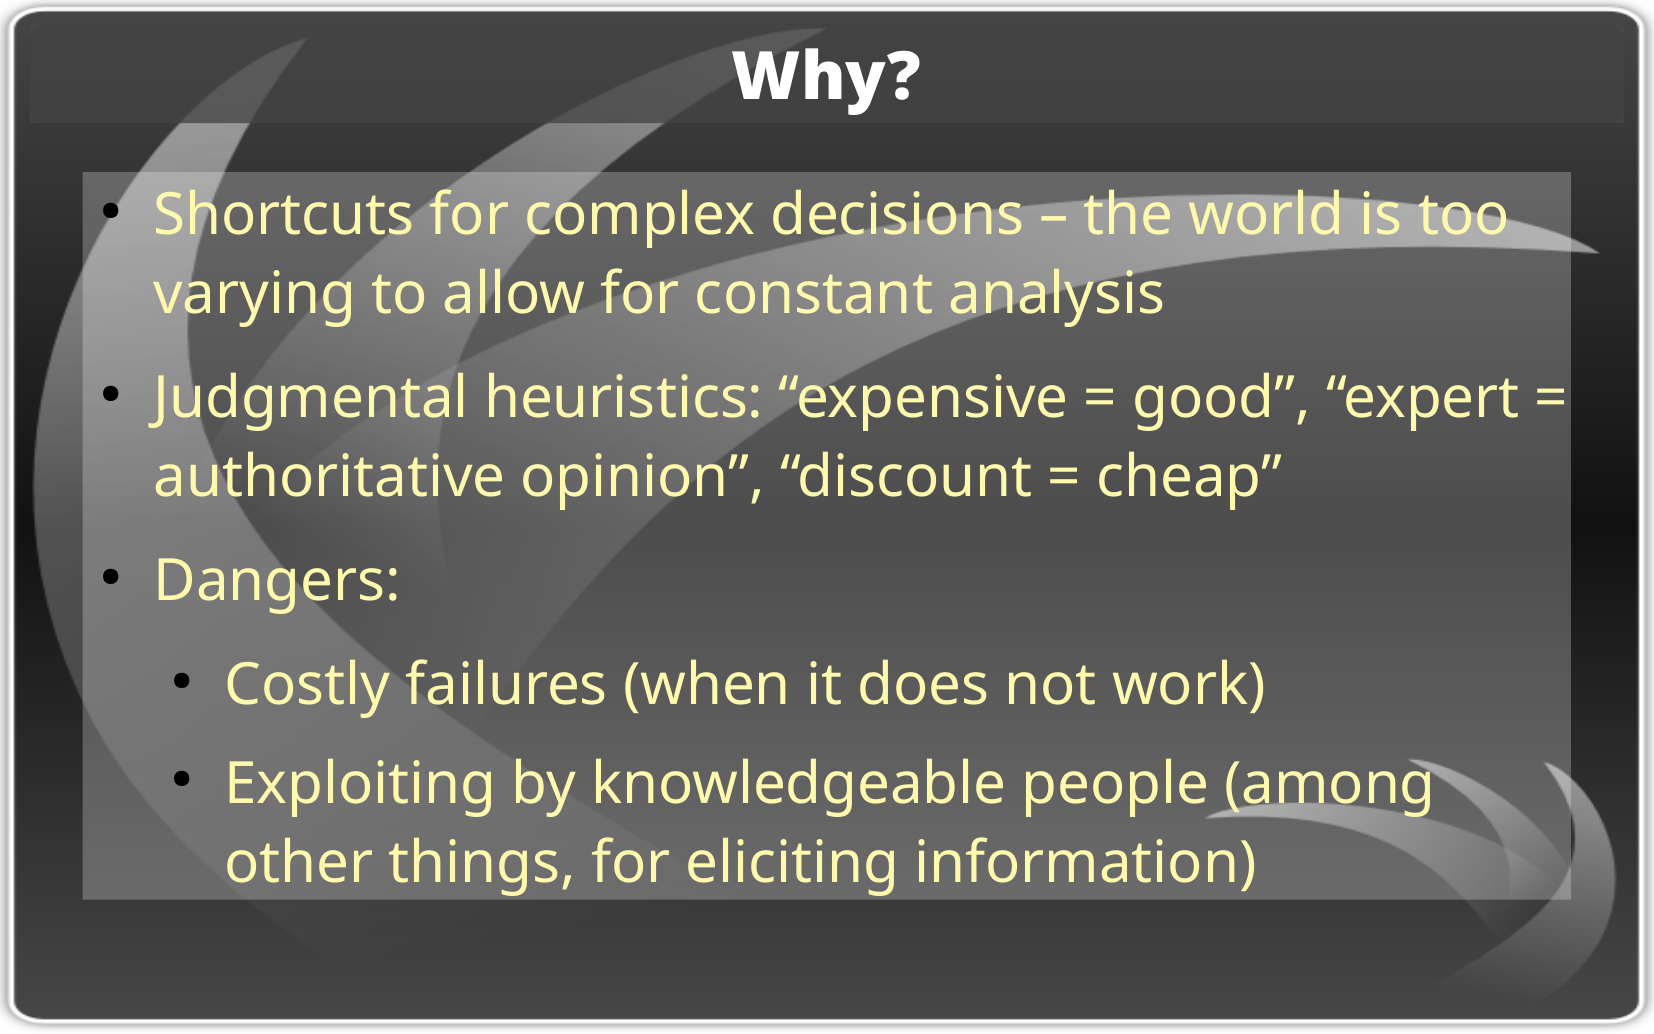

# Why?
Shortcuts for complex decisions – the world is too varying to allow for constant analysis
Judgmental heuristics: “expensive = good”, “expert = authoritative opinion”, “discount = cheap”
Dangers:
Costly failures (when it does not work)
Exploiting by knowledgeable people (among other things, for eliciting information)